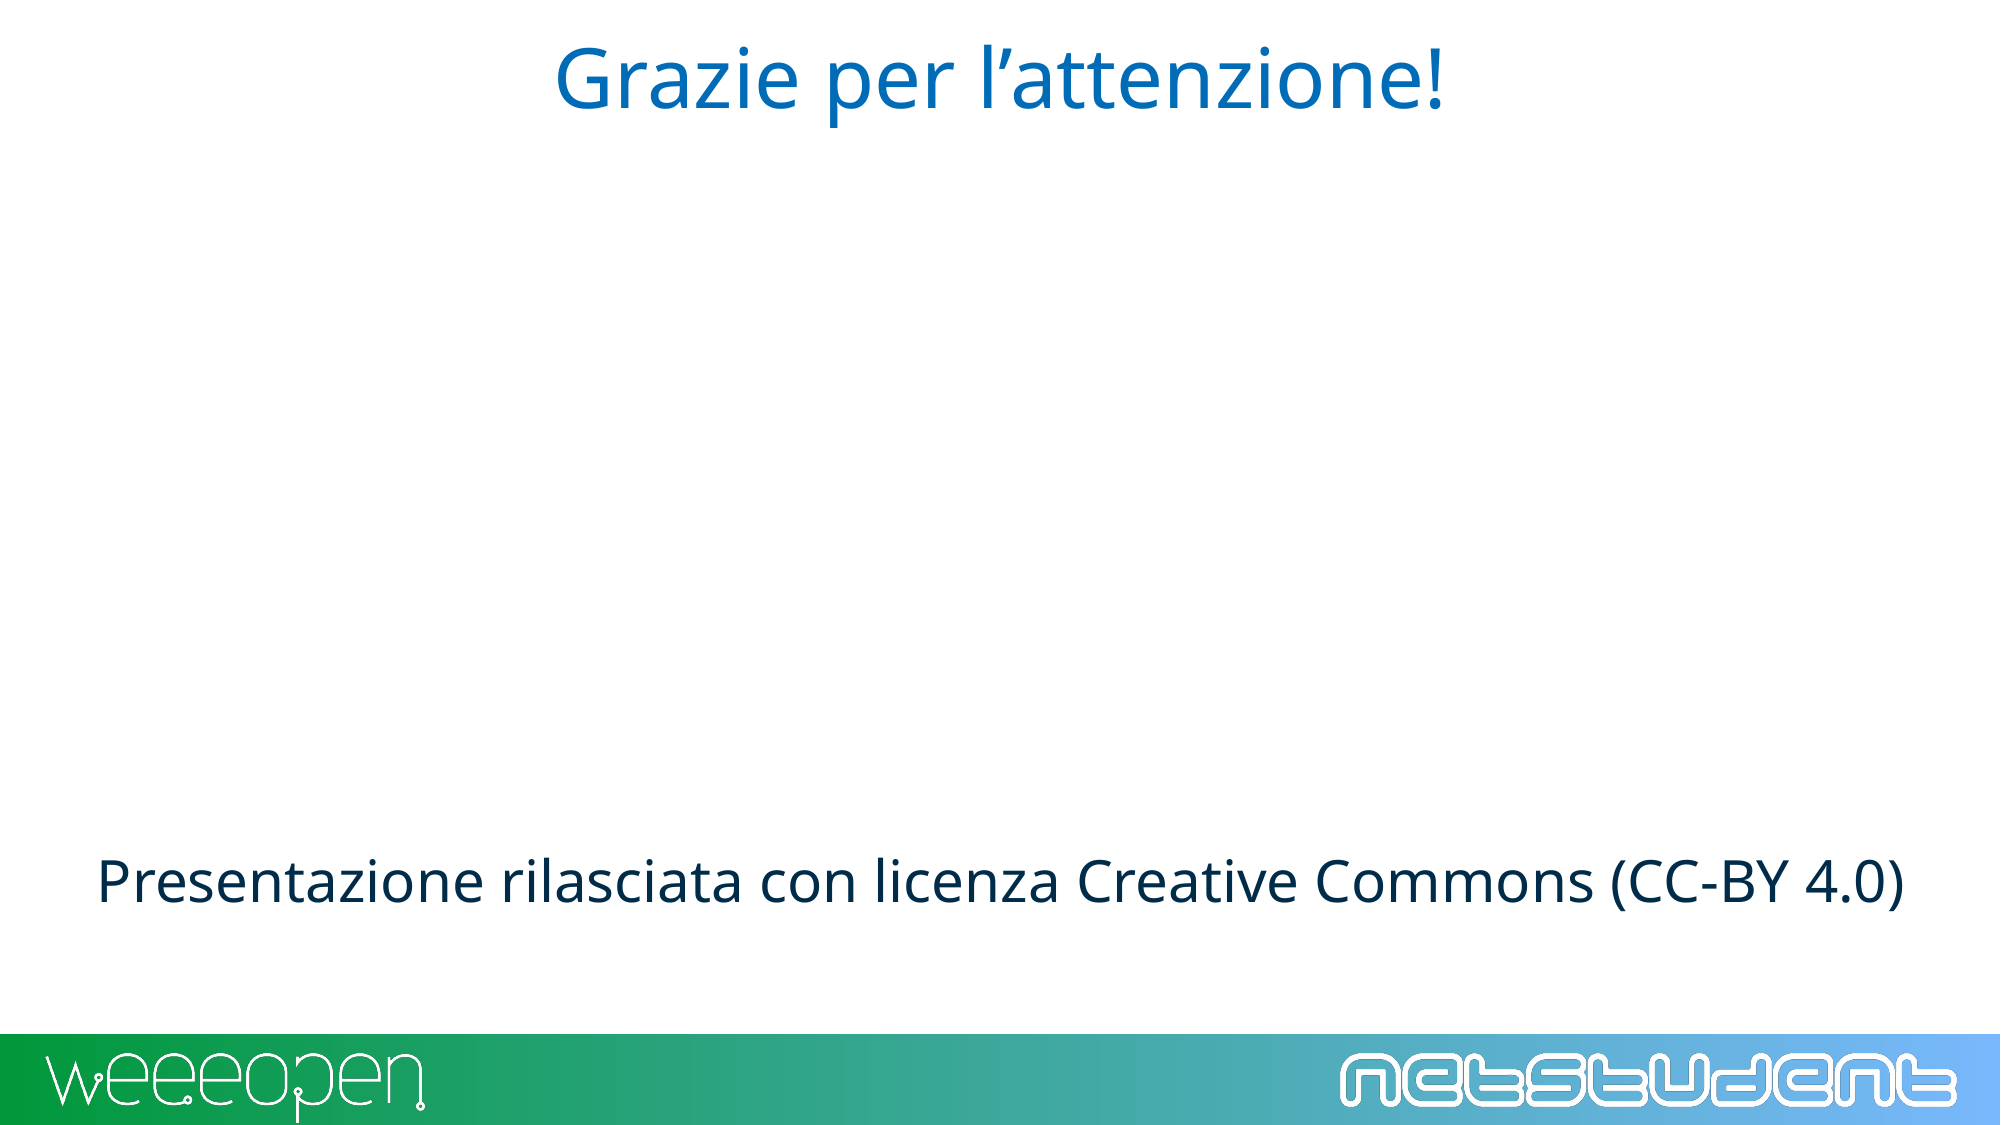

# Grazie per l’attenzione!
Presentazione rilasciata con licenza Creative Commons (CC-BY 4.0)